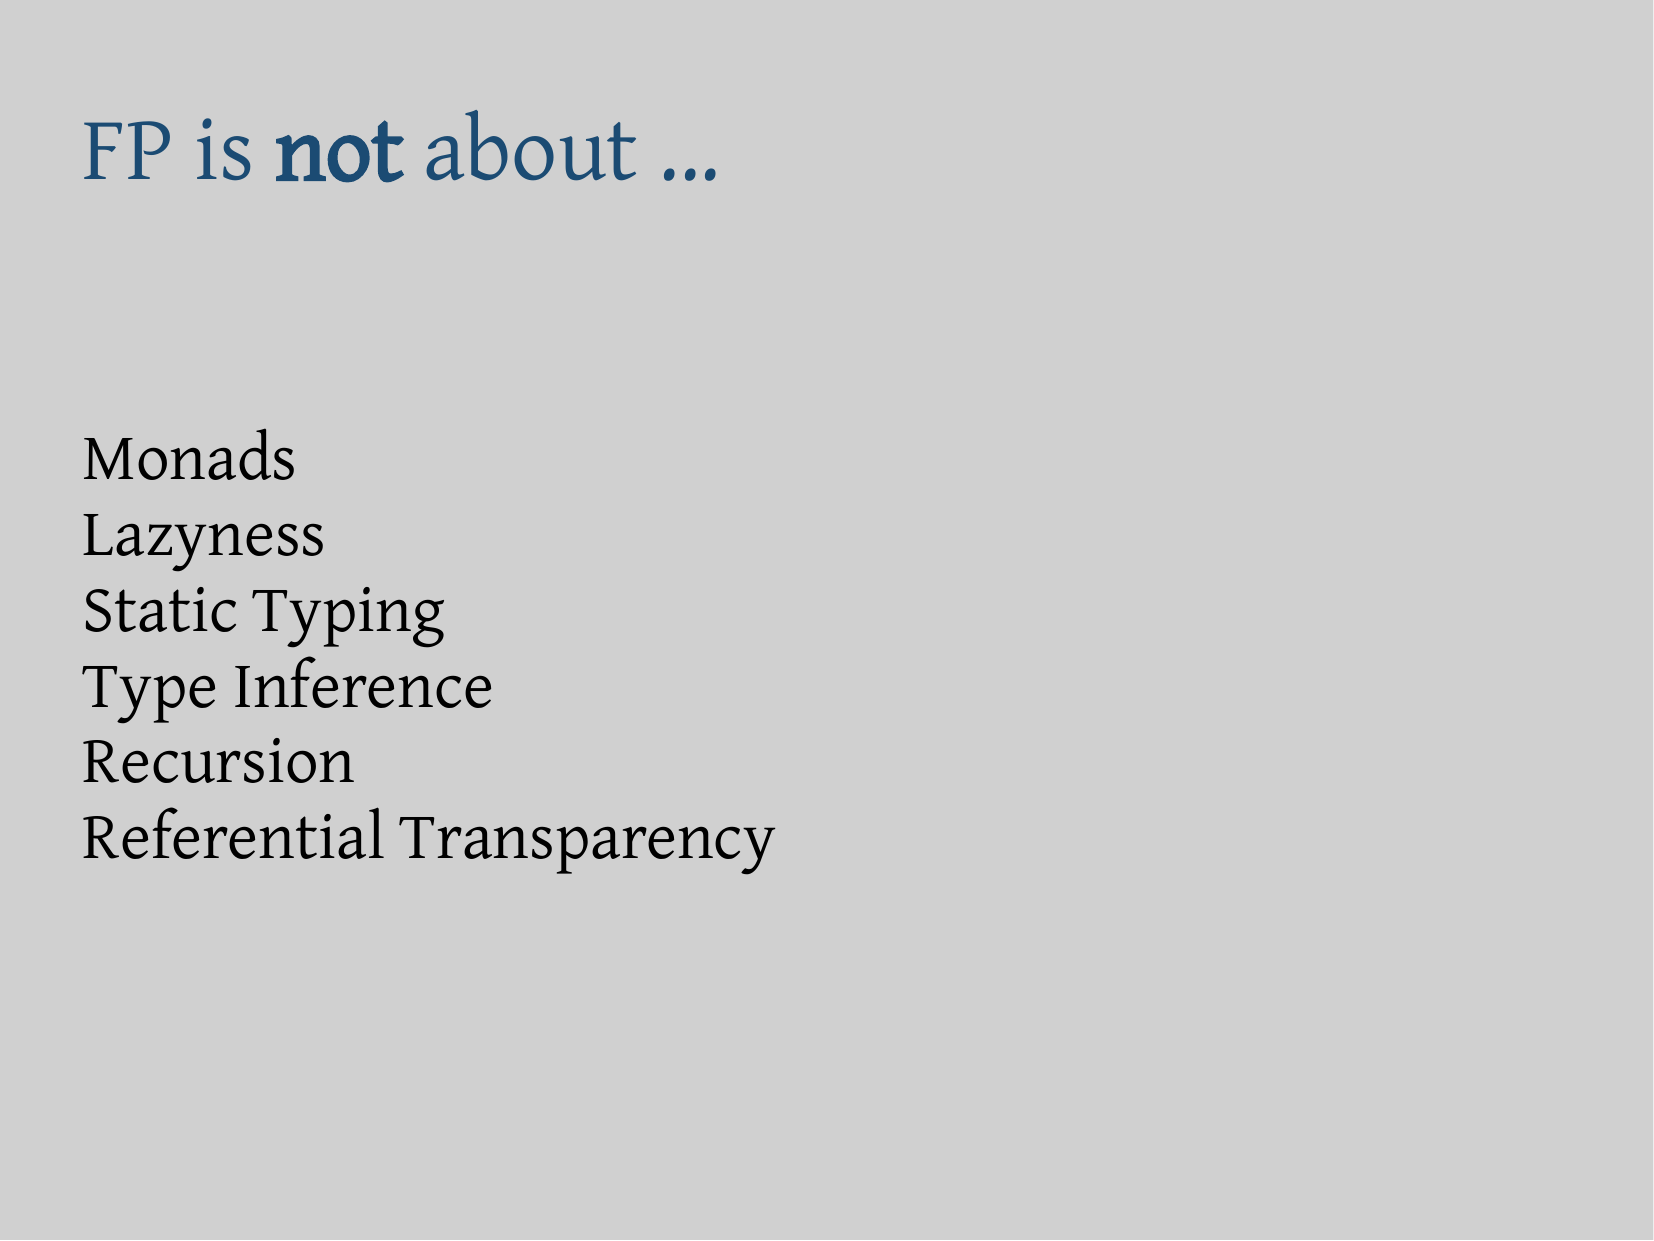

# FP is not about ...
Monads
Lazyness
Static Typing
Type Inference
Recursion
Referential Transparency